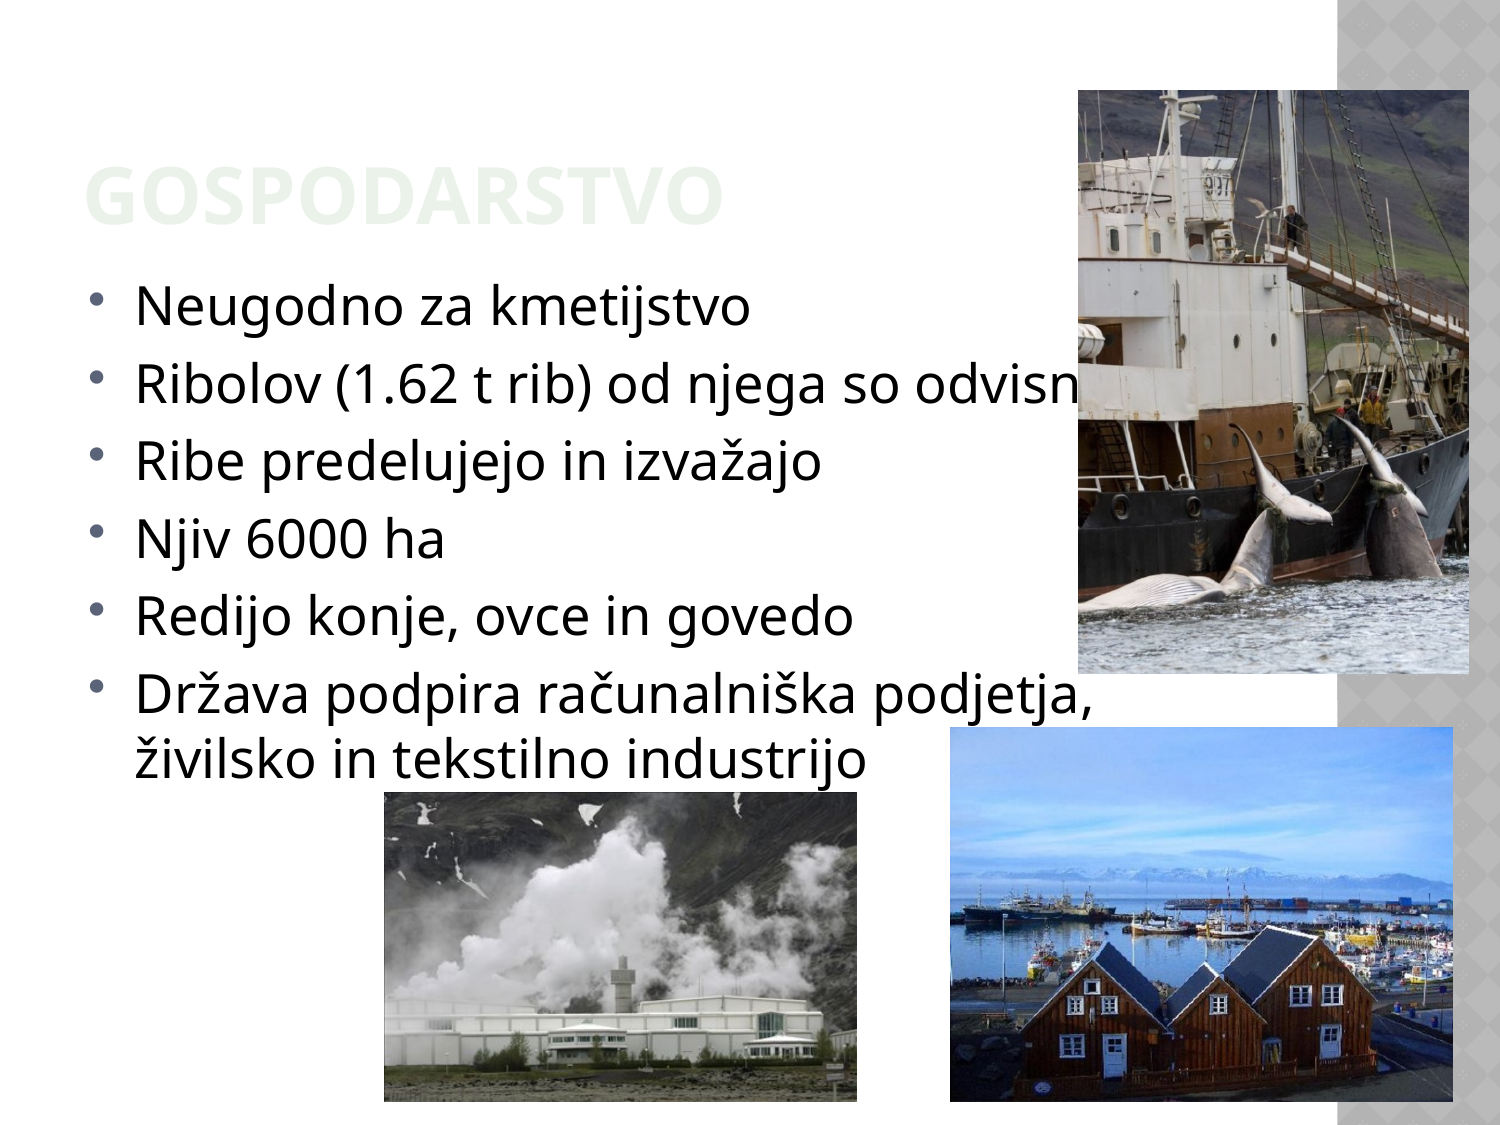

# Gospodarstvo
Neugodno za kmetijstvo
Ribolov (1.62 t rib) od njega so odvisni
Ribe predelujejo in izvažajo
Njiv 6000 ha
Redijo konje, ovce in govedo
Država podpira računalniška podjetja, živilsko in tekstilno industrijo